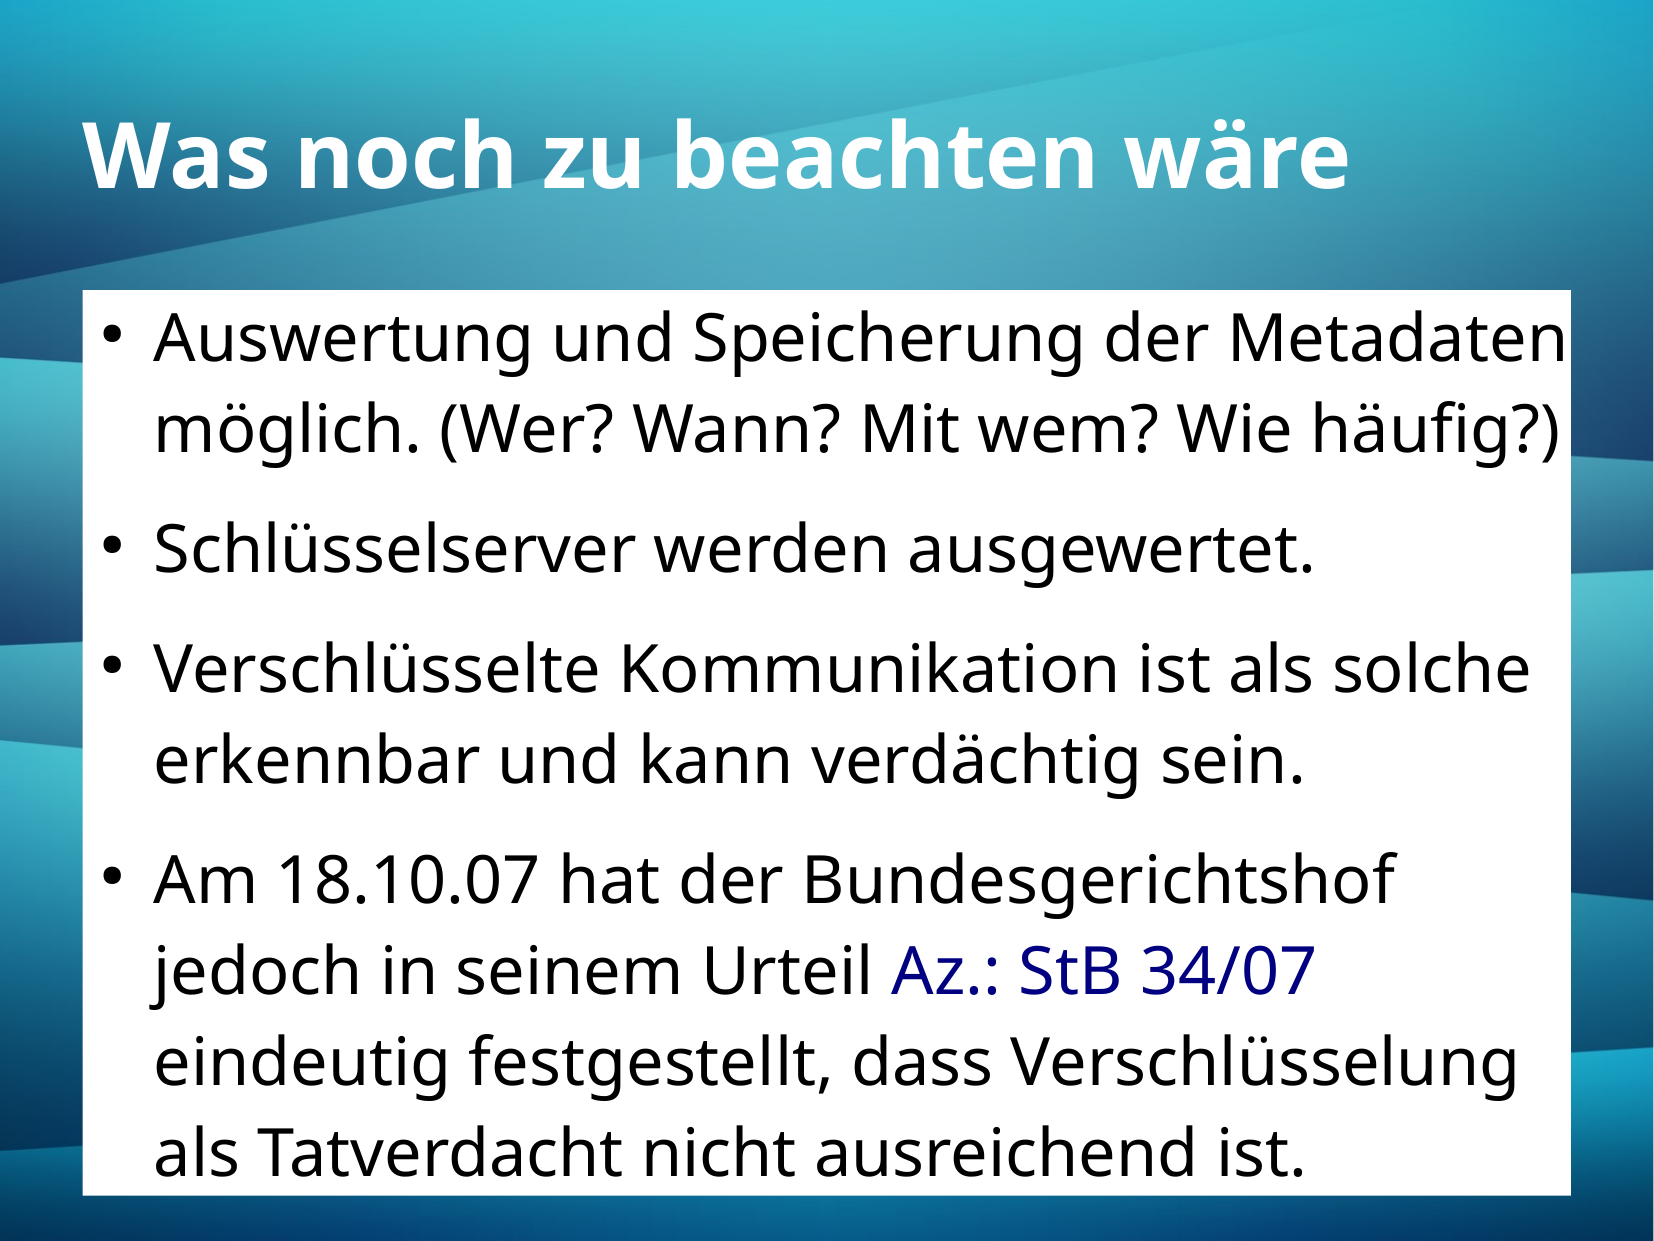

# Was noch zu beachten wäre
Auswertung und Speicherung der Metadaten möglich. (Wer? Wann? Mit wem? Wie häufig?)
Schlüsselserver werden ausgewertet.
Verschlüsselte Kommunikation ist als solche erkennbar und kann verdächtig sein.
Am 18.10.07 hat der Bundesgerichtshof jedoch in seinem Urteil Az.: StB 34/07 eindeutig festgestellt, dass Verschlüsselung als Tatverdacht nicht ausreichend ist.
23.11.2013
CryptoParty, Kollnau
44